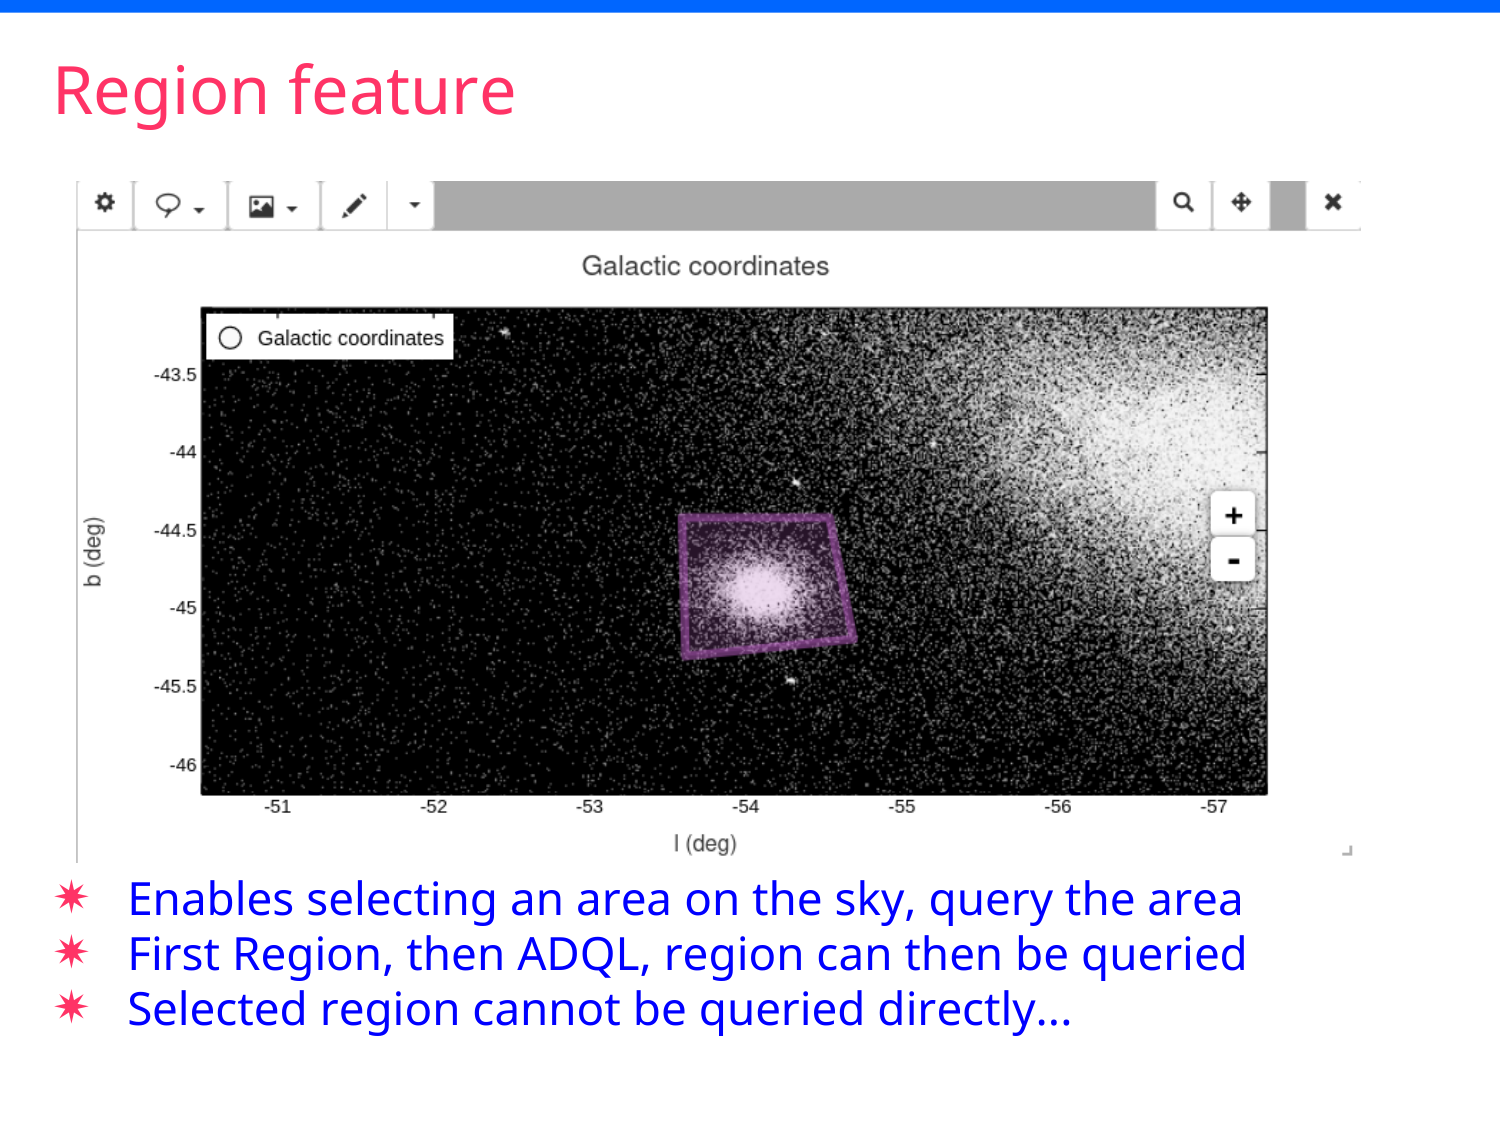

Region feature
Enables selecting an area on the sky, query the area
First Region, then ADQL, region can then be queried
Selected region cannot be queried directly...
62